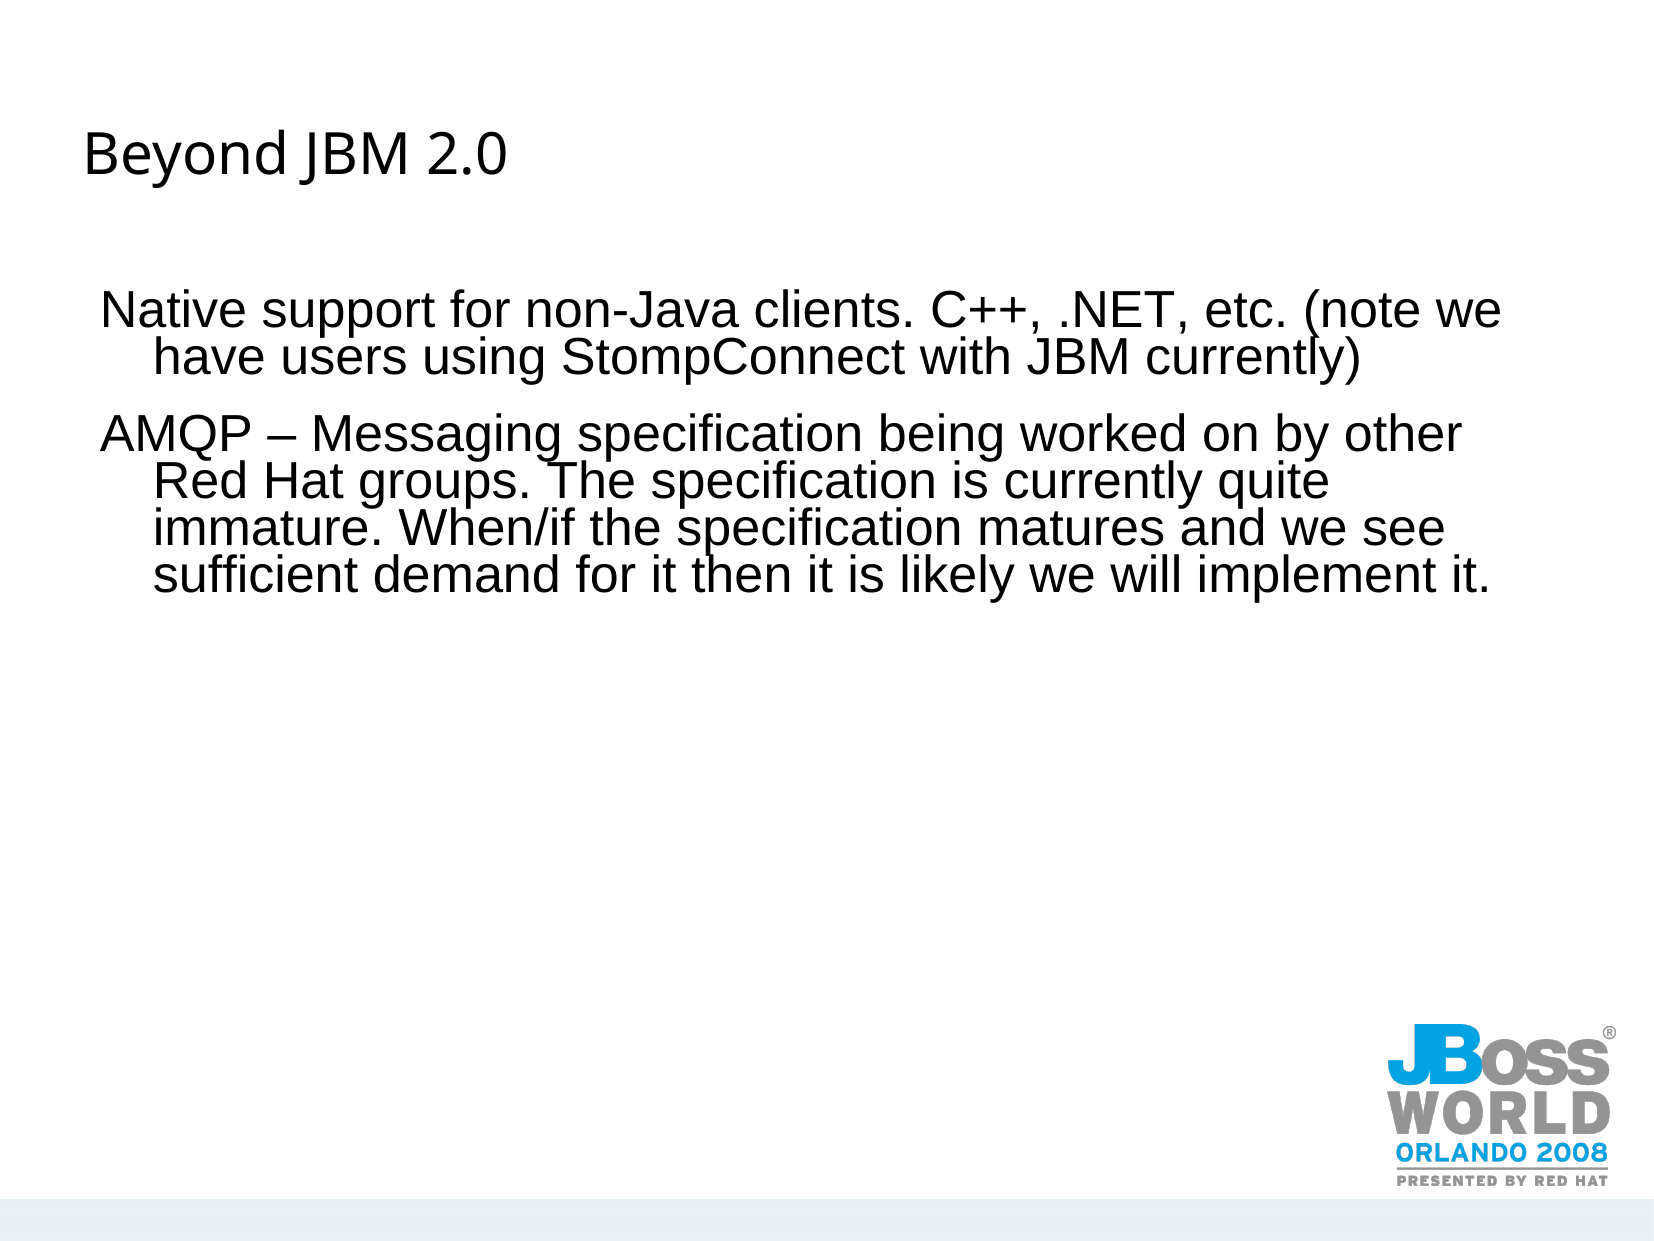

# Beyond JBM 2.0
Native support for non-Java clients. C++, .NET, etc. (note we have users using StompConnect with JBM currently)
AMQP – Messaging specification being worked on by other Red Hat groups. The specification is currently quite immature. When/if the specification matures and we see sufficient demand for it then it is likely we will implement it.